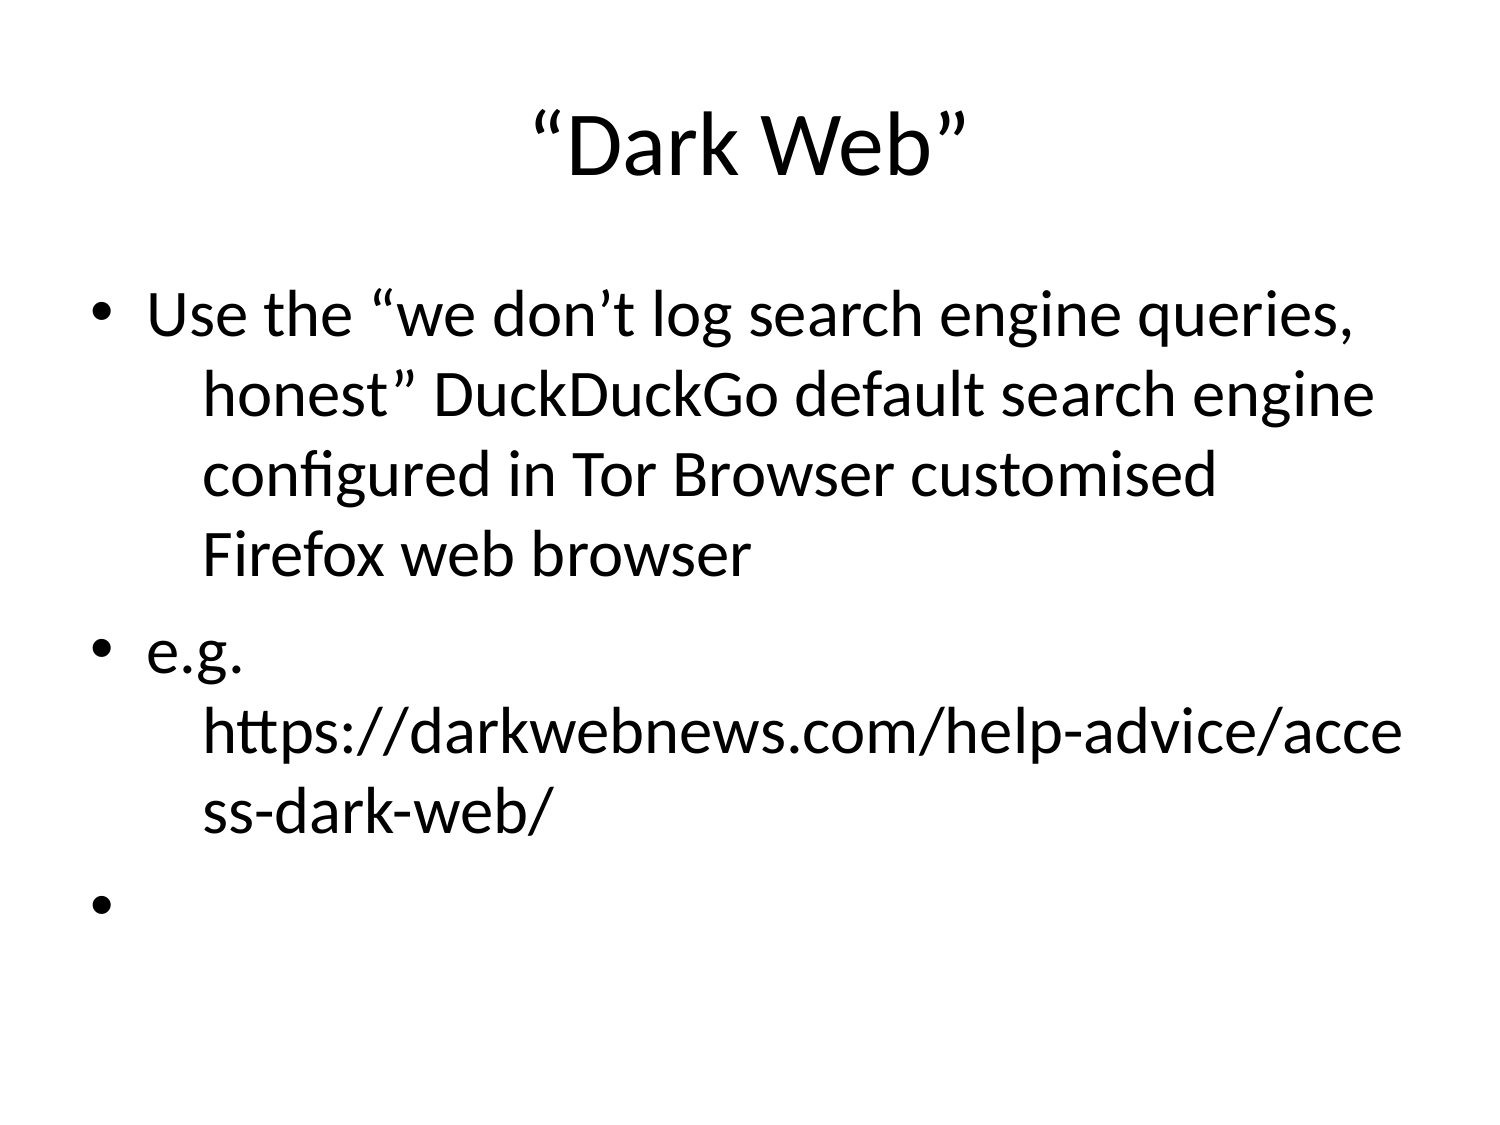

# “Dark Web”
Use the “we don’t log search engine queries, honest” DuckDuckGo default search engine configured in Tor Browser customised Firefox web browser
e.g. https://darkwebnews.com/help-advice/access-dark-web/